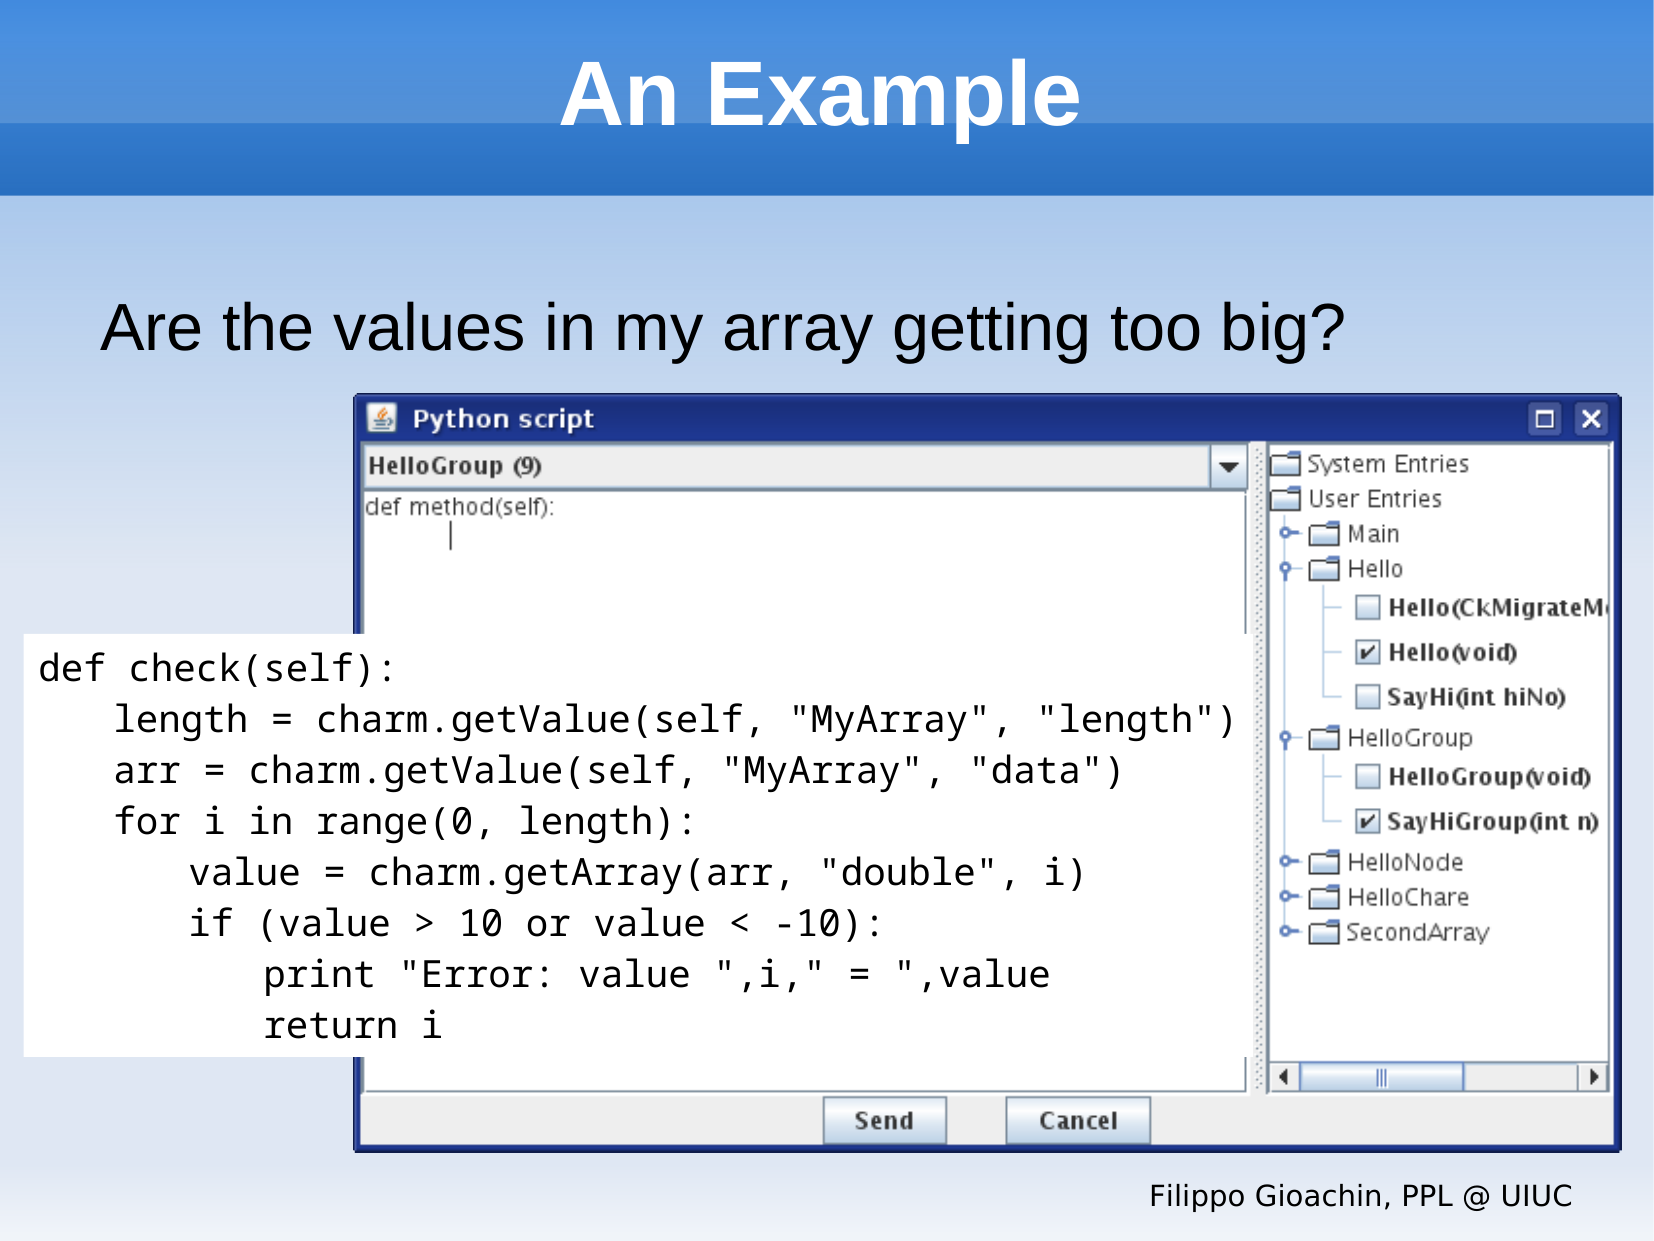

# An Example
Are the values in my array getting too big?
def check(self):
	length = charm.getValue(self, "MyArray", "length")
	arr = charm.getValue(self, "MyArray", "data")
	for i in range(0, length):
		value = charm.getArray(arr, "double", i)
		if (value > 10 or value < -10):
			print "Error: value ",i," = ",value
			return i
Filippo Gioachin, PPL @ UIUC